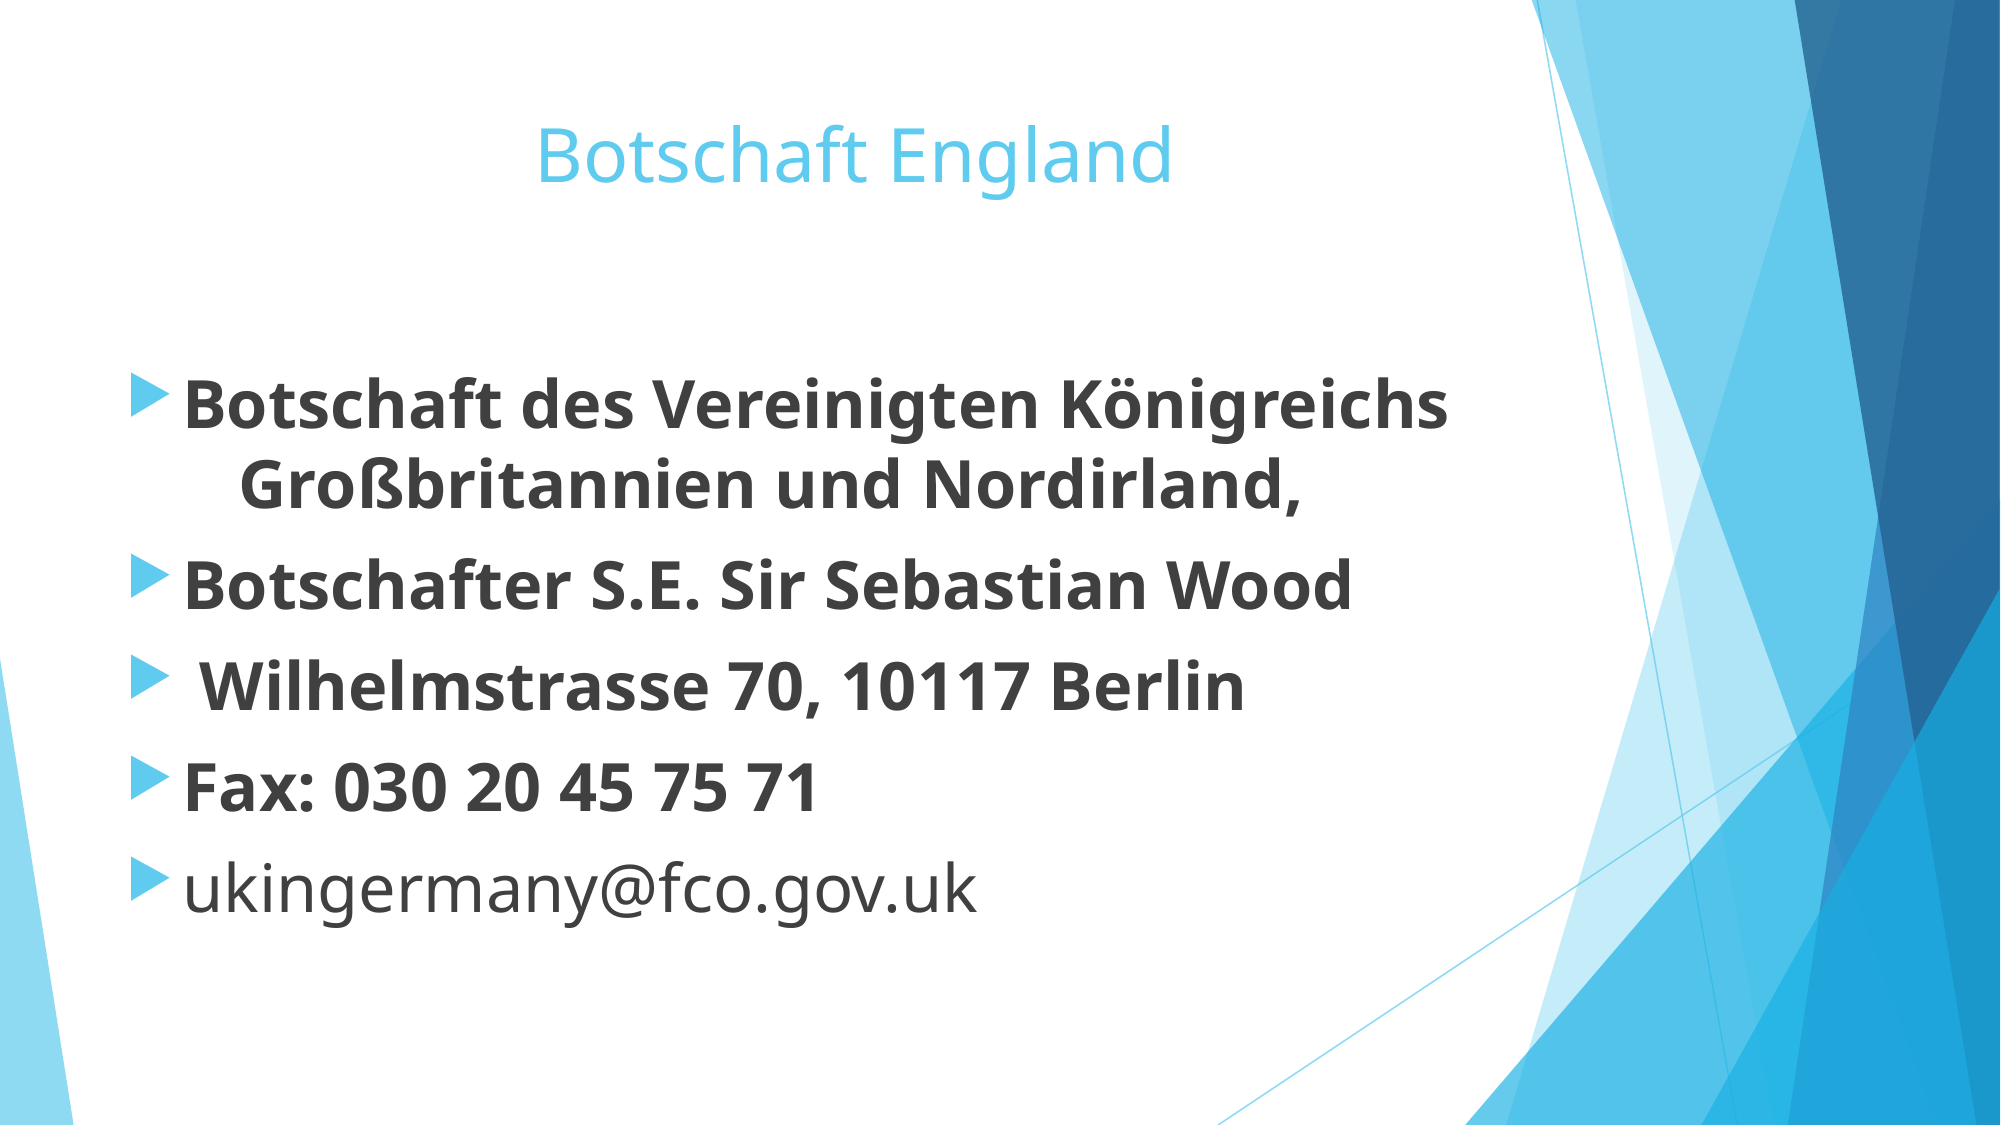

# Botschaft England
Botschaft des Vereinigten Königreichs Großbritannien und Nordirland,
Botschafter S.E. Sir Sebastian Wood
 Wilhelmstrasse 70, 10117 Berlin
Fax: 030 20 45 75 71
ukingermany@fco.gov.uk